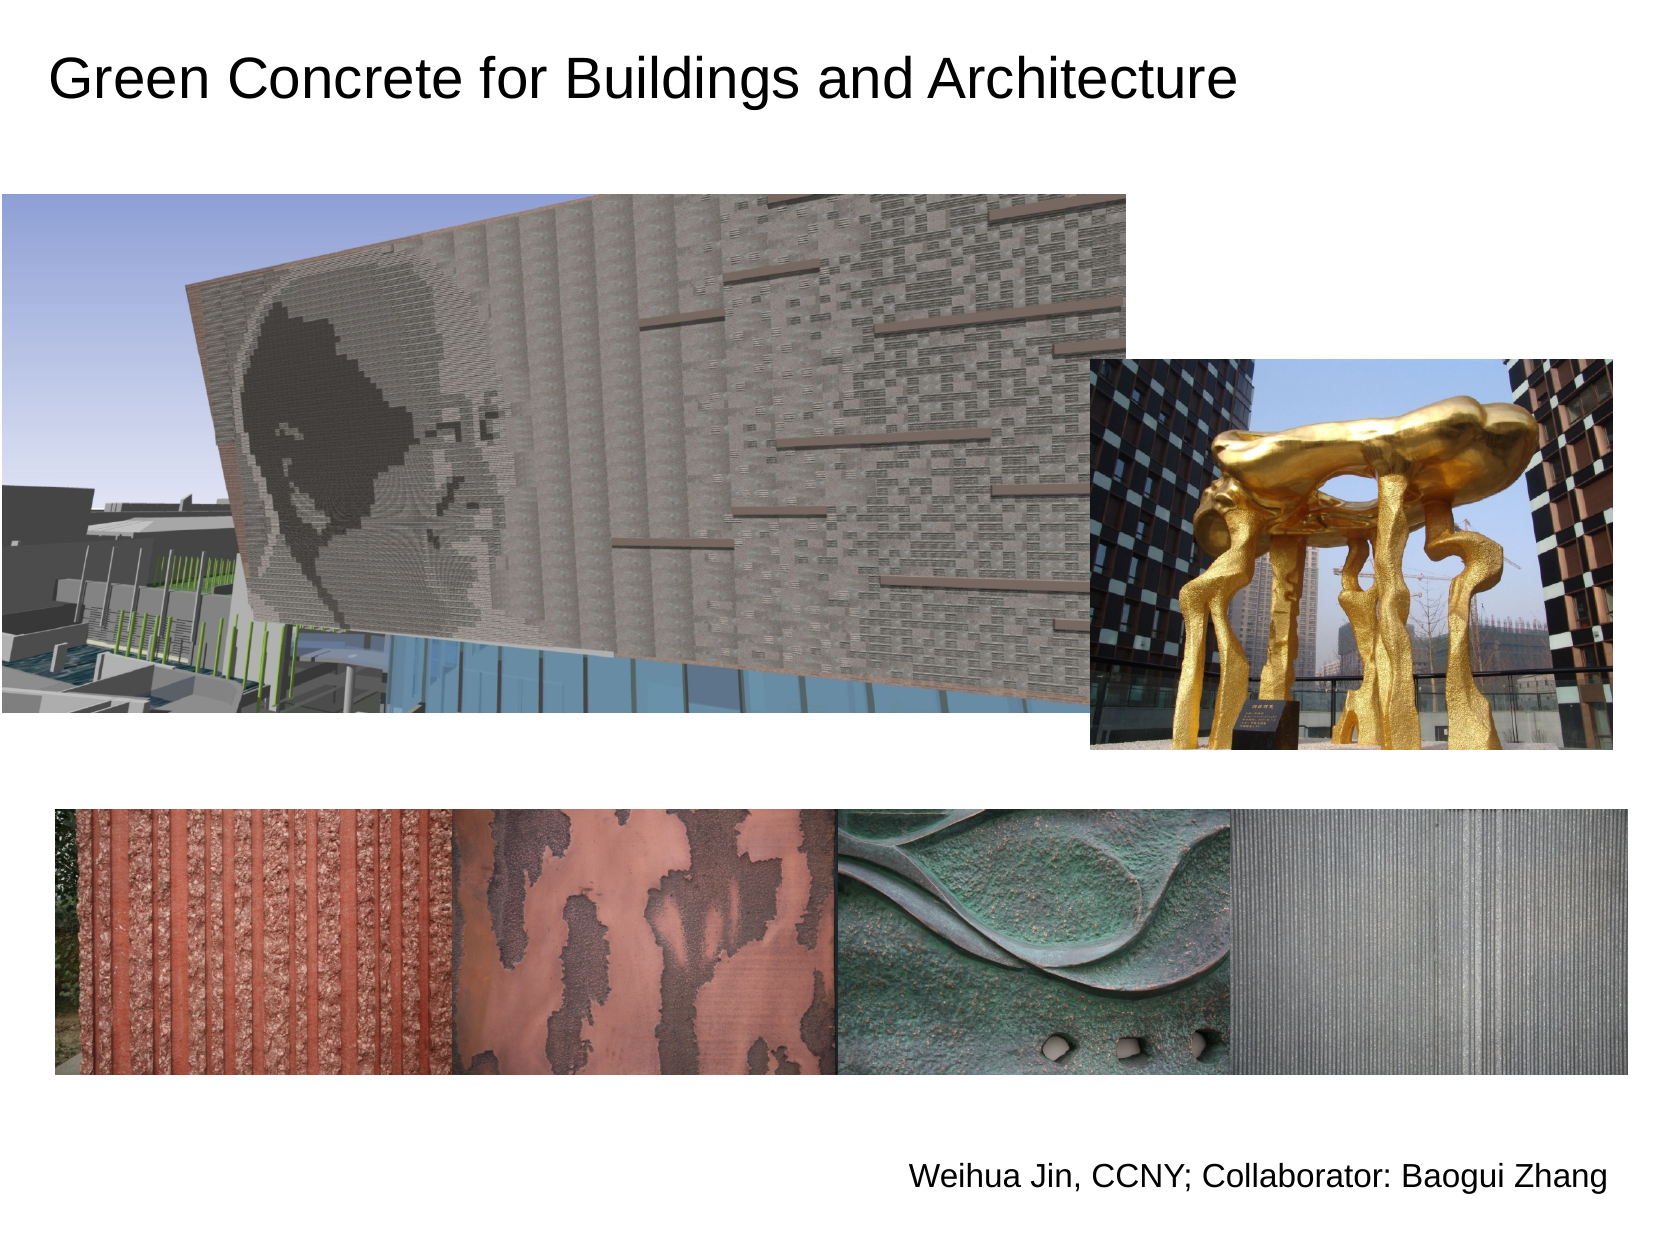

Green Concrete for Buildings and Architecture
Weihua Jin, CCNY; Collaborator: Baogui Zhang